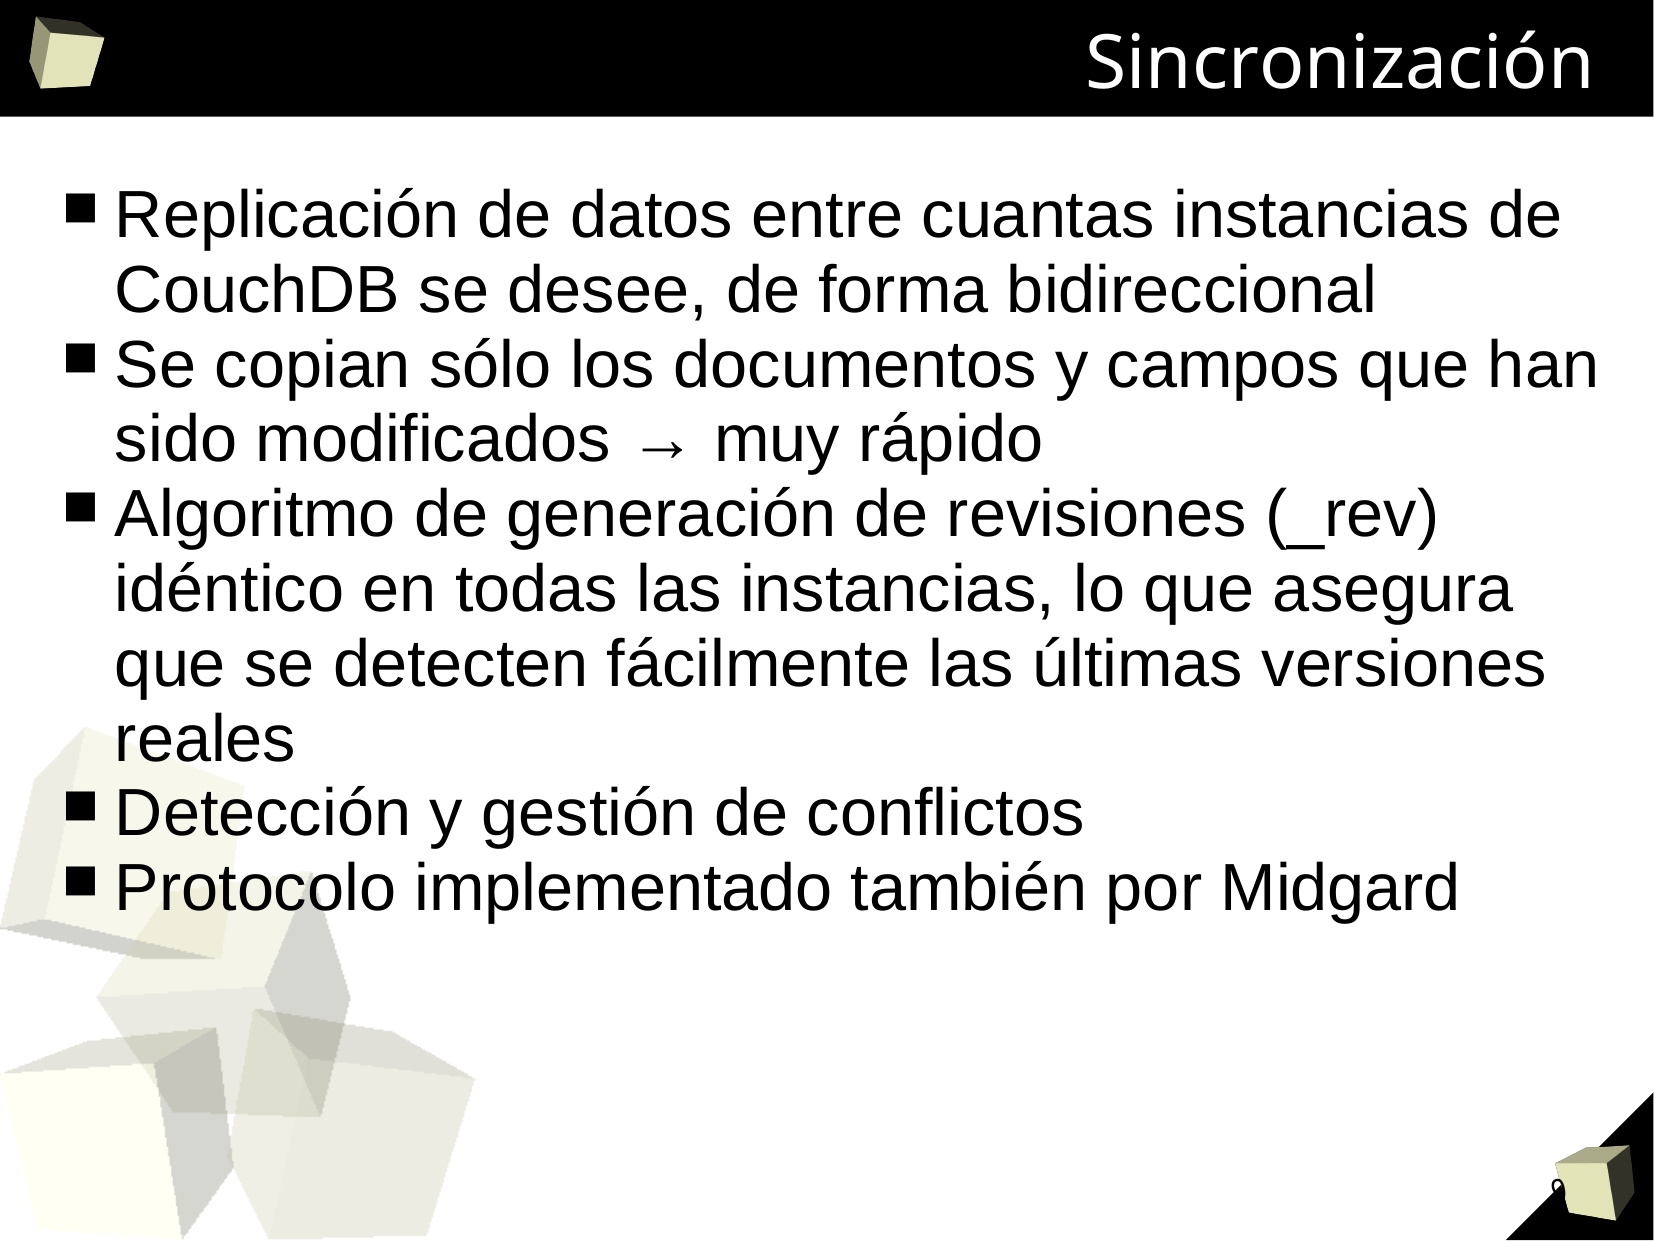

# Sincronización
Replicación de datos entre cuantas instancias de CouchDB se desee, de forma bidireccional
Se copian sólo los documentos y campos que han sido modificados → muy rápido
Algoritmo de generación de revisiones (_rev) idéntico en todas las instancias, lo que asegura que se detecten fácilmente las últimas versiones reales
Detección y gestión de conflictos
Protocolo implementado también por Midgard